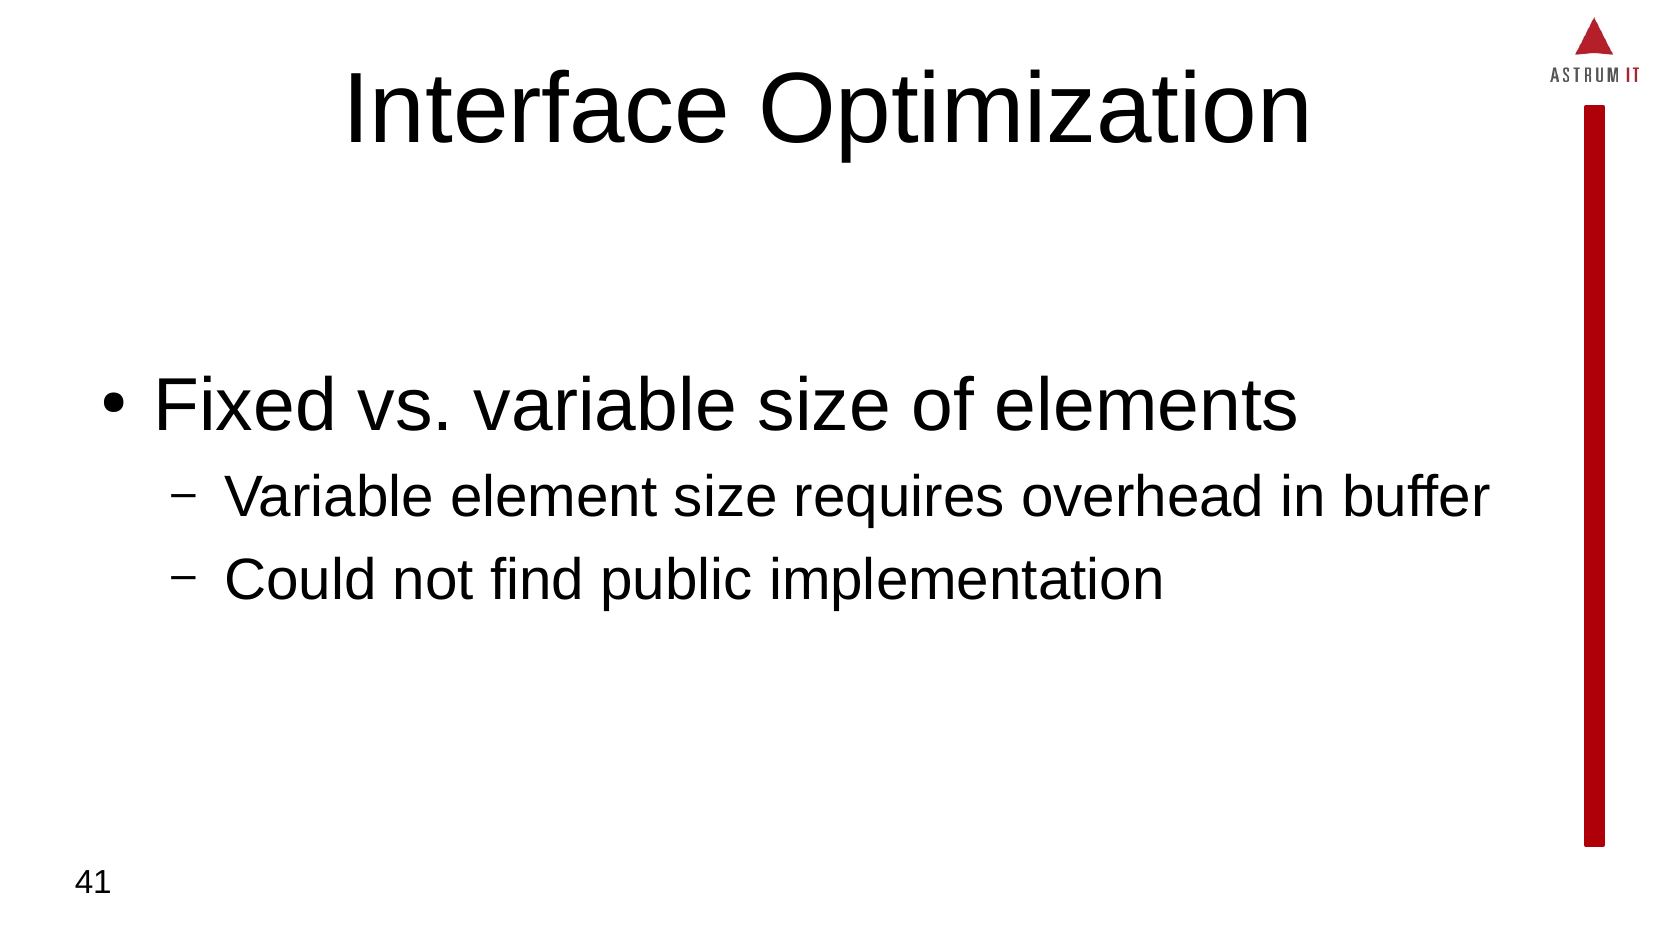

# Interface Optimization
Fixed vs. variable size of elements
Variable element size requires overhead in buffer
Could not find public implementation